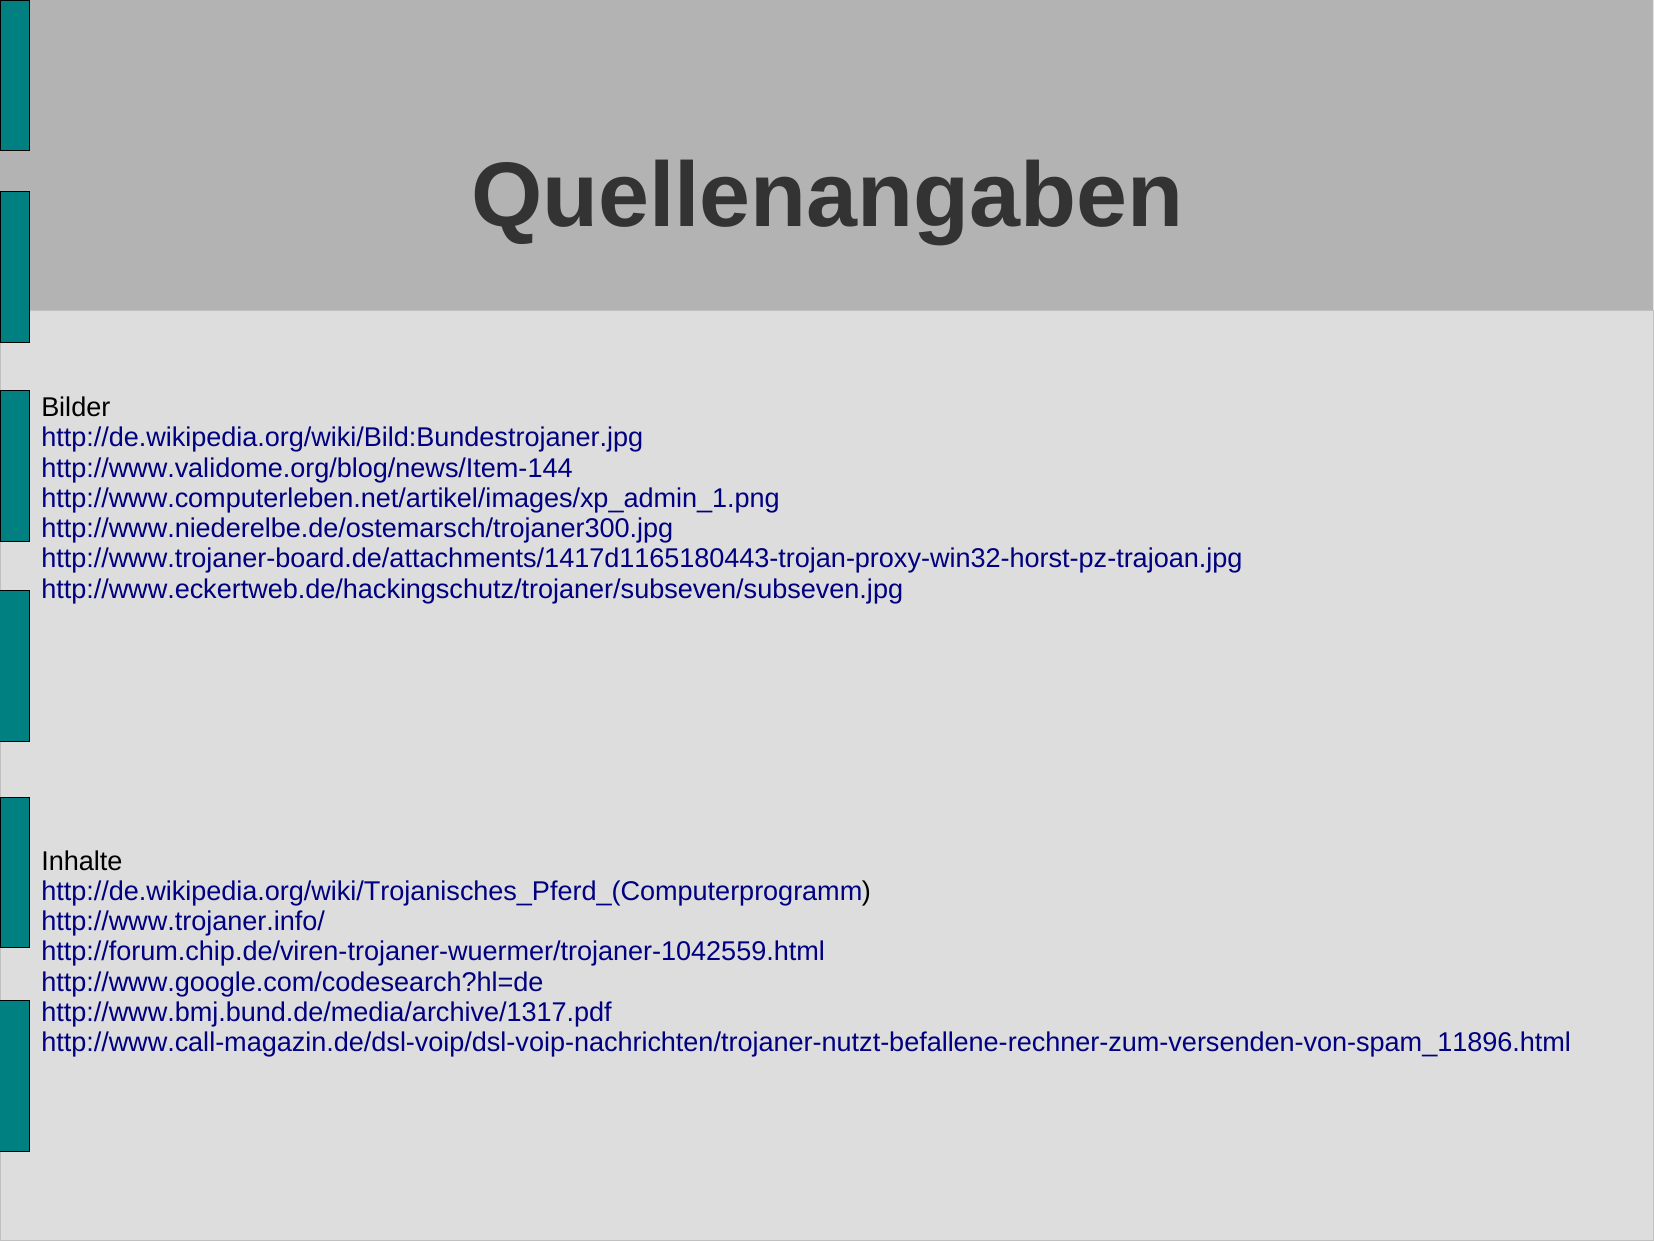

# Quellenangaben
Bilder
http://de.wikipedia.org/wiki/Bild:Bundestrojaner.jpg
http://www.validome.org/blog/news/Item-144
http://www.computerleben.net/artikel/images/xp_admin_1.png
http://www.niederelbe.de/ostemarsch/trojaner300.jpg
http://www.trojaner-board.de/attachments/1417d1165180443-trojan-proxy-win32-horst-pz-trajoan.jpg
http://www.eckertweb.de/hackingschutz/trojaner/subseven/subseven.jpg
Inhalte
http://de.wikipedia.org/wiki/Trojanisches_Pferd_(Computerprogramm)
http://www.trojaner.info/
http://forum.chip.de/viren-trojaner-wuermer/trojaner-1042559.html
http://www.google.com/codesearch?hl=de
http://www.bmj.bund.de/media/archive/1317.pdf
http://www.call-magazin.de/dsl-voip/dsl-voip-nachrichten/trojaner-nutzt-befallene-rechner-zum-versenden-von-spam_11896.html